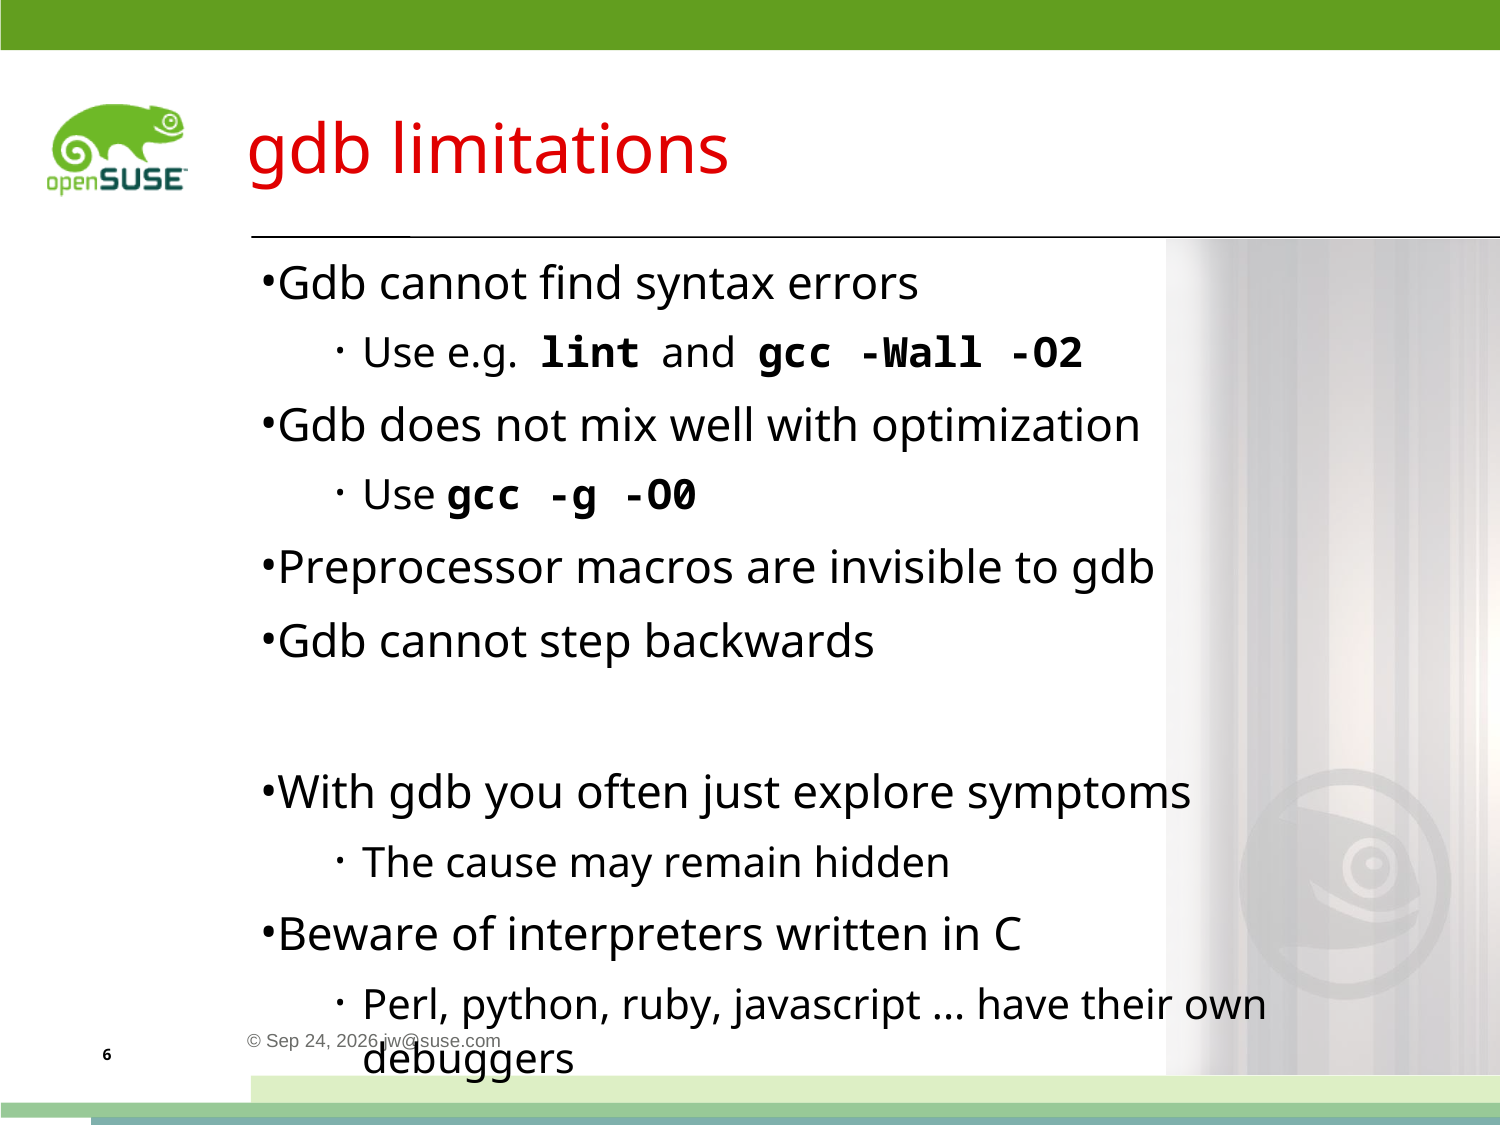

# gdb limitations
Gdb cannot find syntax errors
Use e.g. lint and gcc -Wall -O2
Gdb does not mix well with optimization
Use gcc -g -O0
Preprocessor macros are invisible to gdb
Gdb cannot step backwards
With gdb you often just explore symptoms
The cause may remain hidden
Beware of interpreters written in C
Perl, python, ruby, javascript ... have their own debuggers